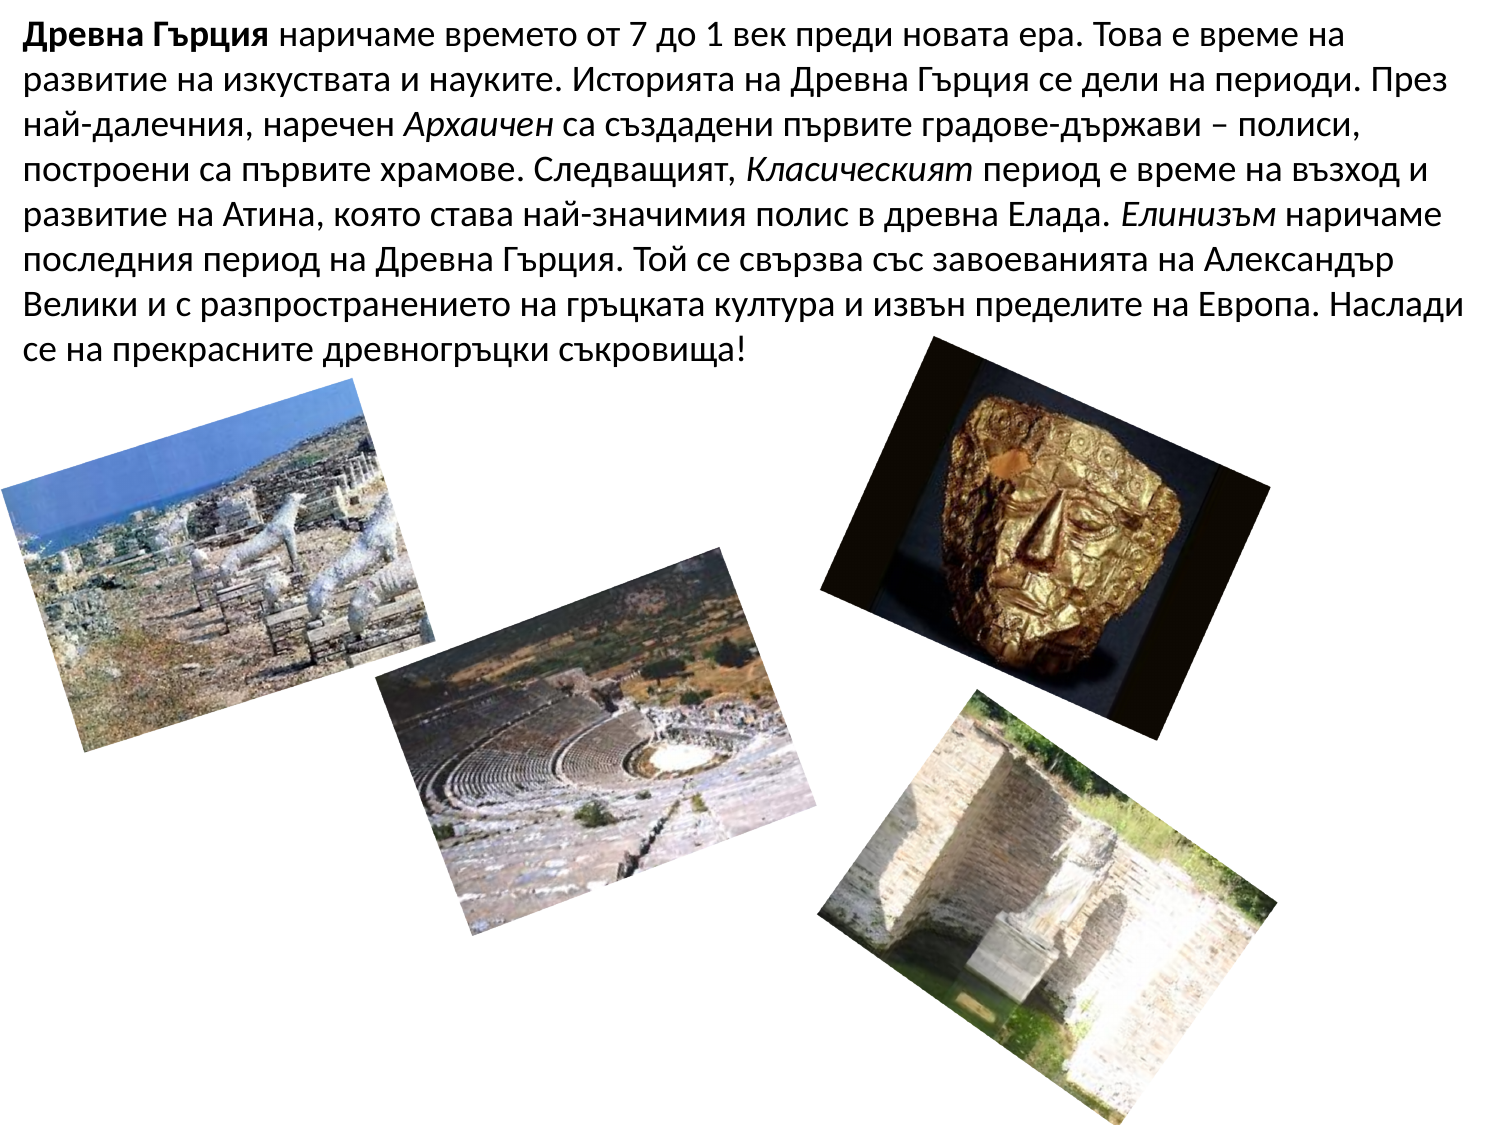

Древна Гърция наричаме времето от 7 до 1 век преди новата ера. Това е време на развитие на изкуствата и науките. Историята на Древна Гърция се дели на периоди. През най-далечния, наречен Архаичен са създадени първите градове-държави – полиси, построени са първите храмове. Следващият, Класическият период е време на възход и развитие на Атина, която става най-значимия полис в древна Елада. Елинизъм наричаме последния период на Древна Гърция. Той се свързва със завоеванията на Александър Велики и с разпространението на гръцката култура и извън пределите на Европа. Наслади се на прекрасните древногръцки съкровища!